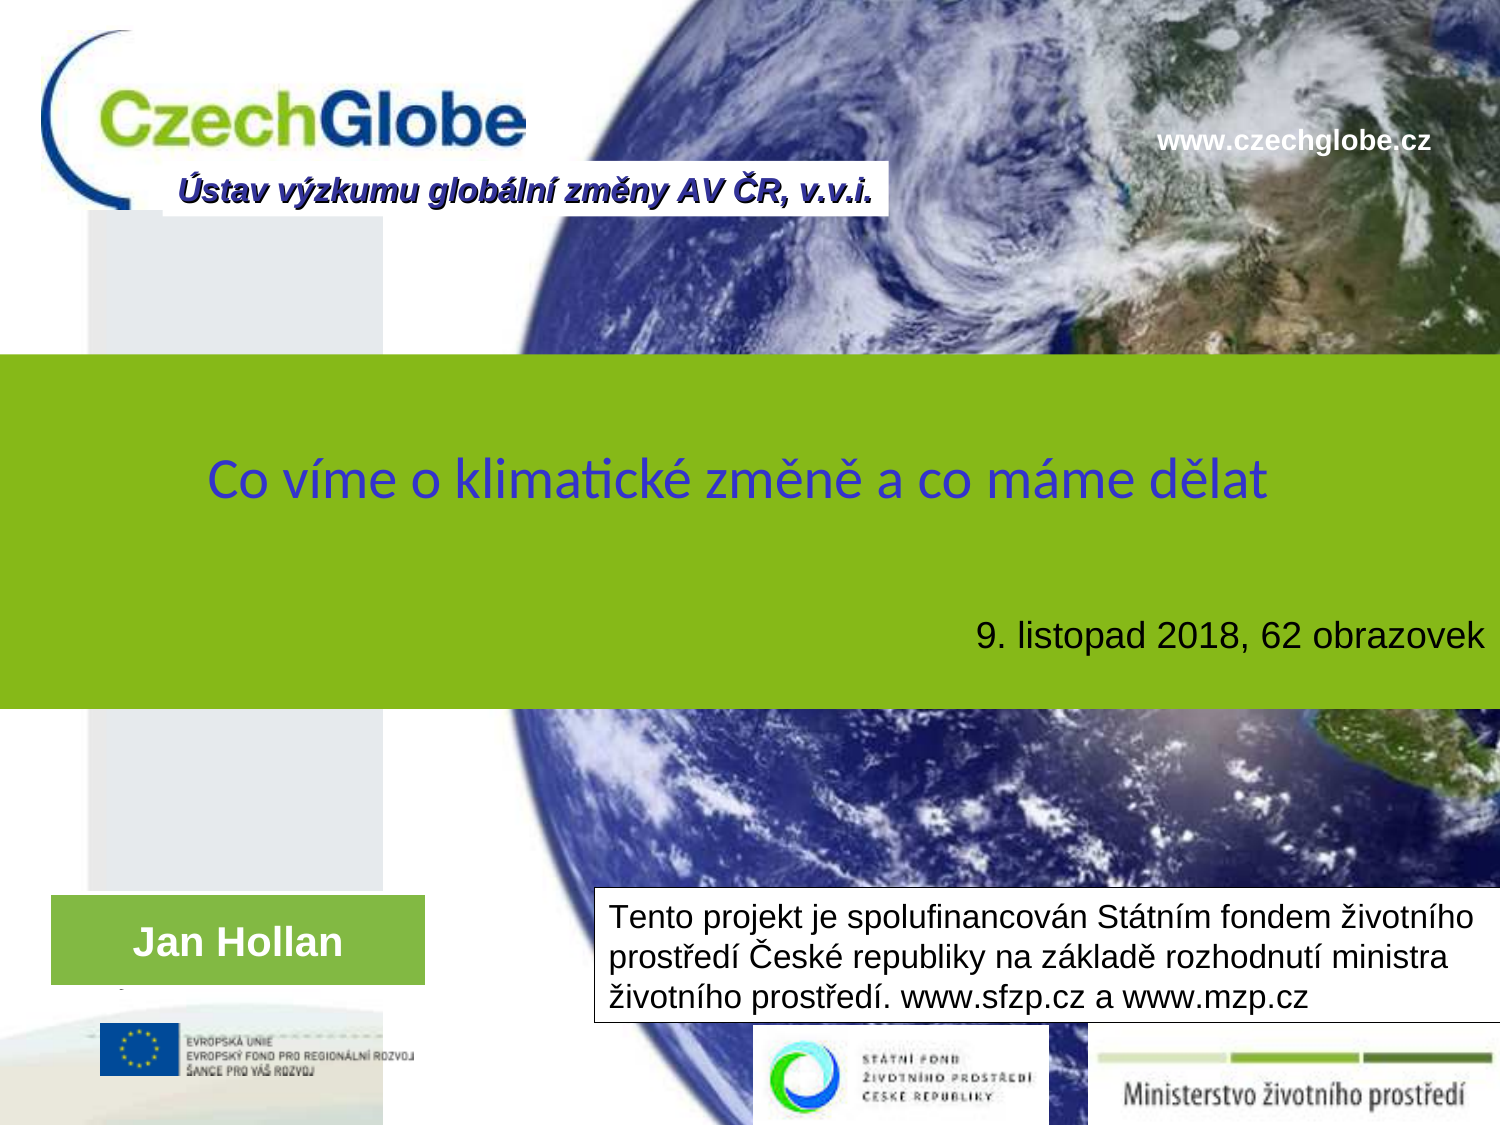

www.czechglobe.cz
Ústav výzkumu globální změny AV ČR, v.v.i.
# Co víme o klimatické změně a co máme dělat
9. listopad 2018, 62 obrazovek
Tento projekt je spolufinancován Státním fondem životního prostředí České republiky na základě rozhodnutí ministra životního prostředí. www.sfzp.cz a www.mzp.cz
Jan Hollan